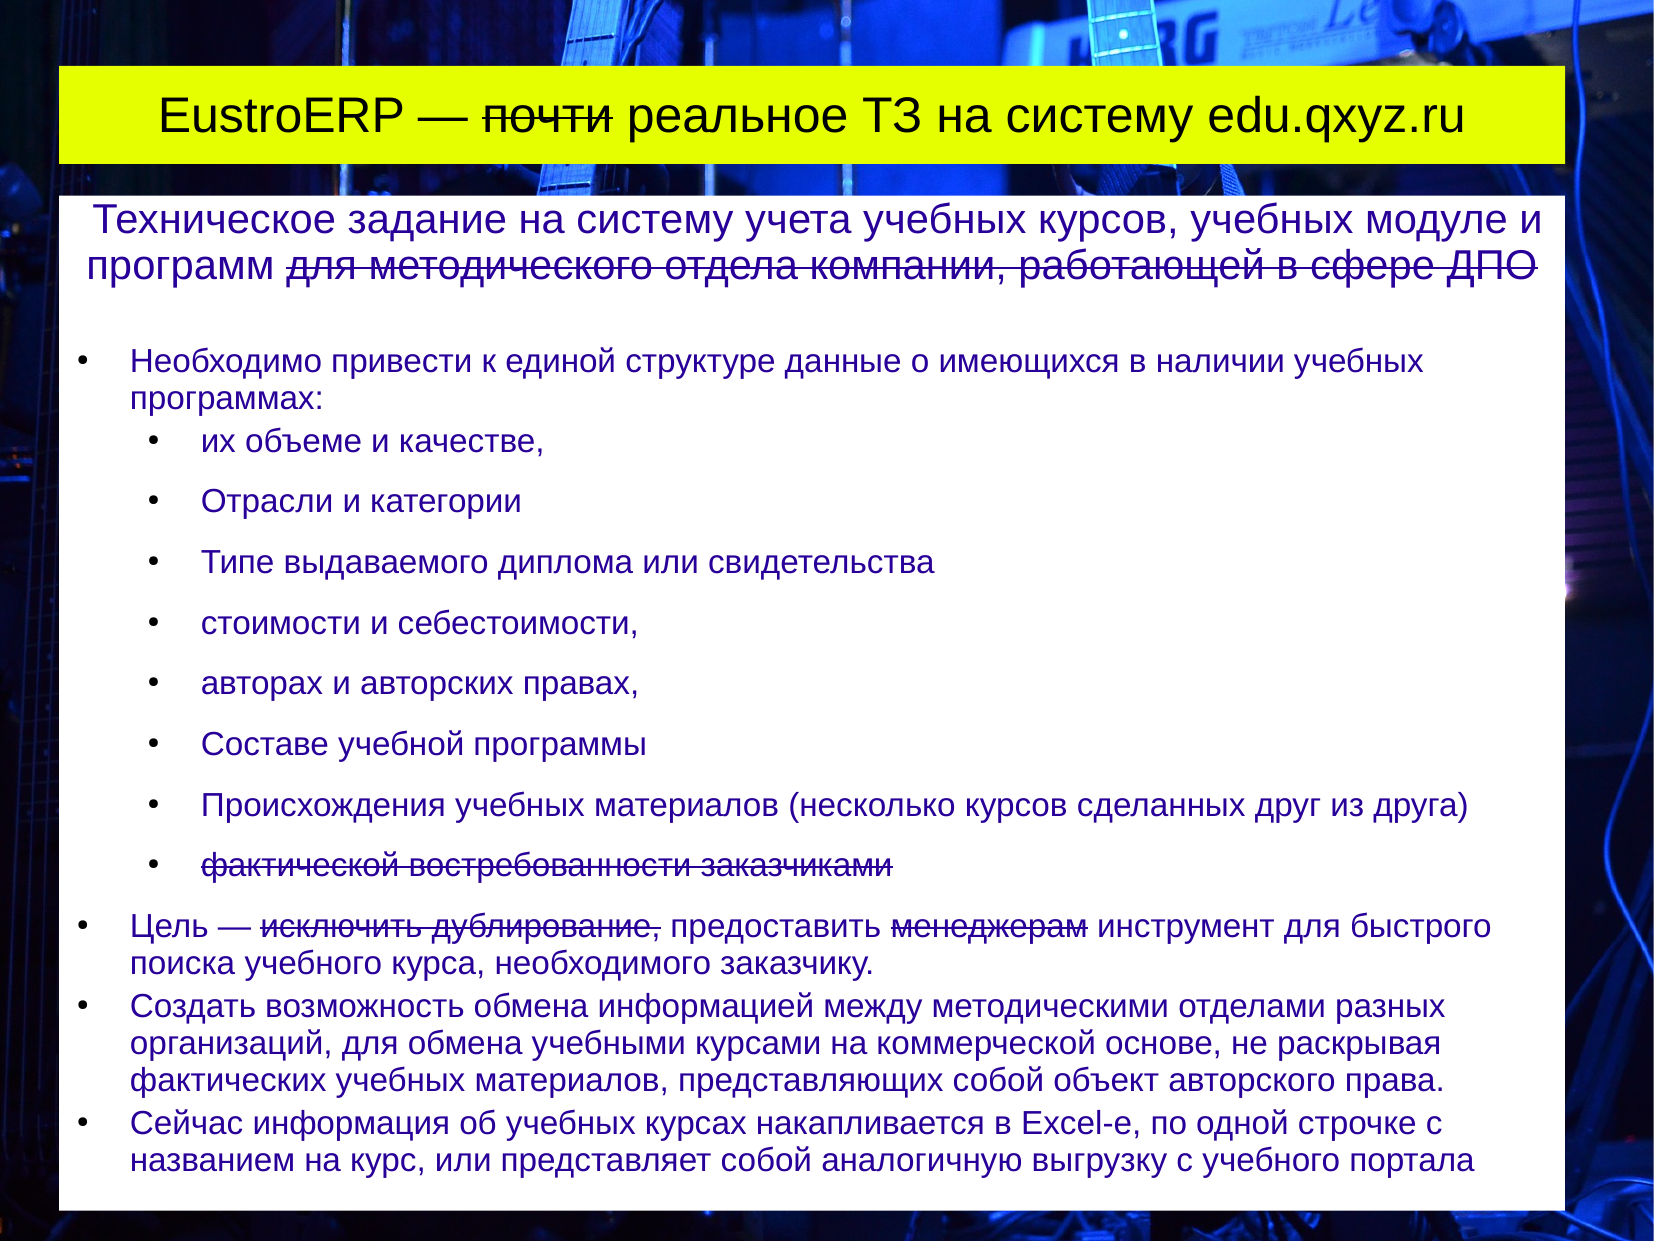

EustroERP — почти реальное ТЗ на систему edu.qxyz.ru
# Техническое задание на систему учета учебных курсов, учебных модуле и программ для методического отдела компании, работающей в сфере ДПО
Необходимо привести к единой структуре данные о имеющихся в наличии учебных программах:
их объеме и качестве,
Отрасли и категории
Типе выдаваемого диплома или свидетельства
стоимости и себестоимости,
авторах и авторских правах,
Составе учебной программы
Происхождения учебных материалов (несколько курсов сделанных друг из друга)
фактической востребованности заказчиками
Цель — исключить дублирование, предоставить менеджерам инструмент для быстрого поиска учебного курса, необходимого заказчику.
Создать возможность обмена информацией между методическими отделами разных организаций, для обмена учебными курсами на коммерческой основе, не раскрывая фактических учебных материалов, представляющих собой объект авторского права.
Сейчас информация об учебных курсах накапливается в Excel-е, по одной строчке с названием на курс, или представляет собой аналогичную выгрузку с учебного портала